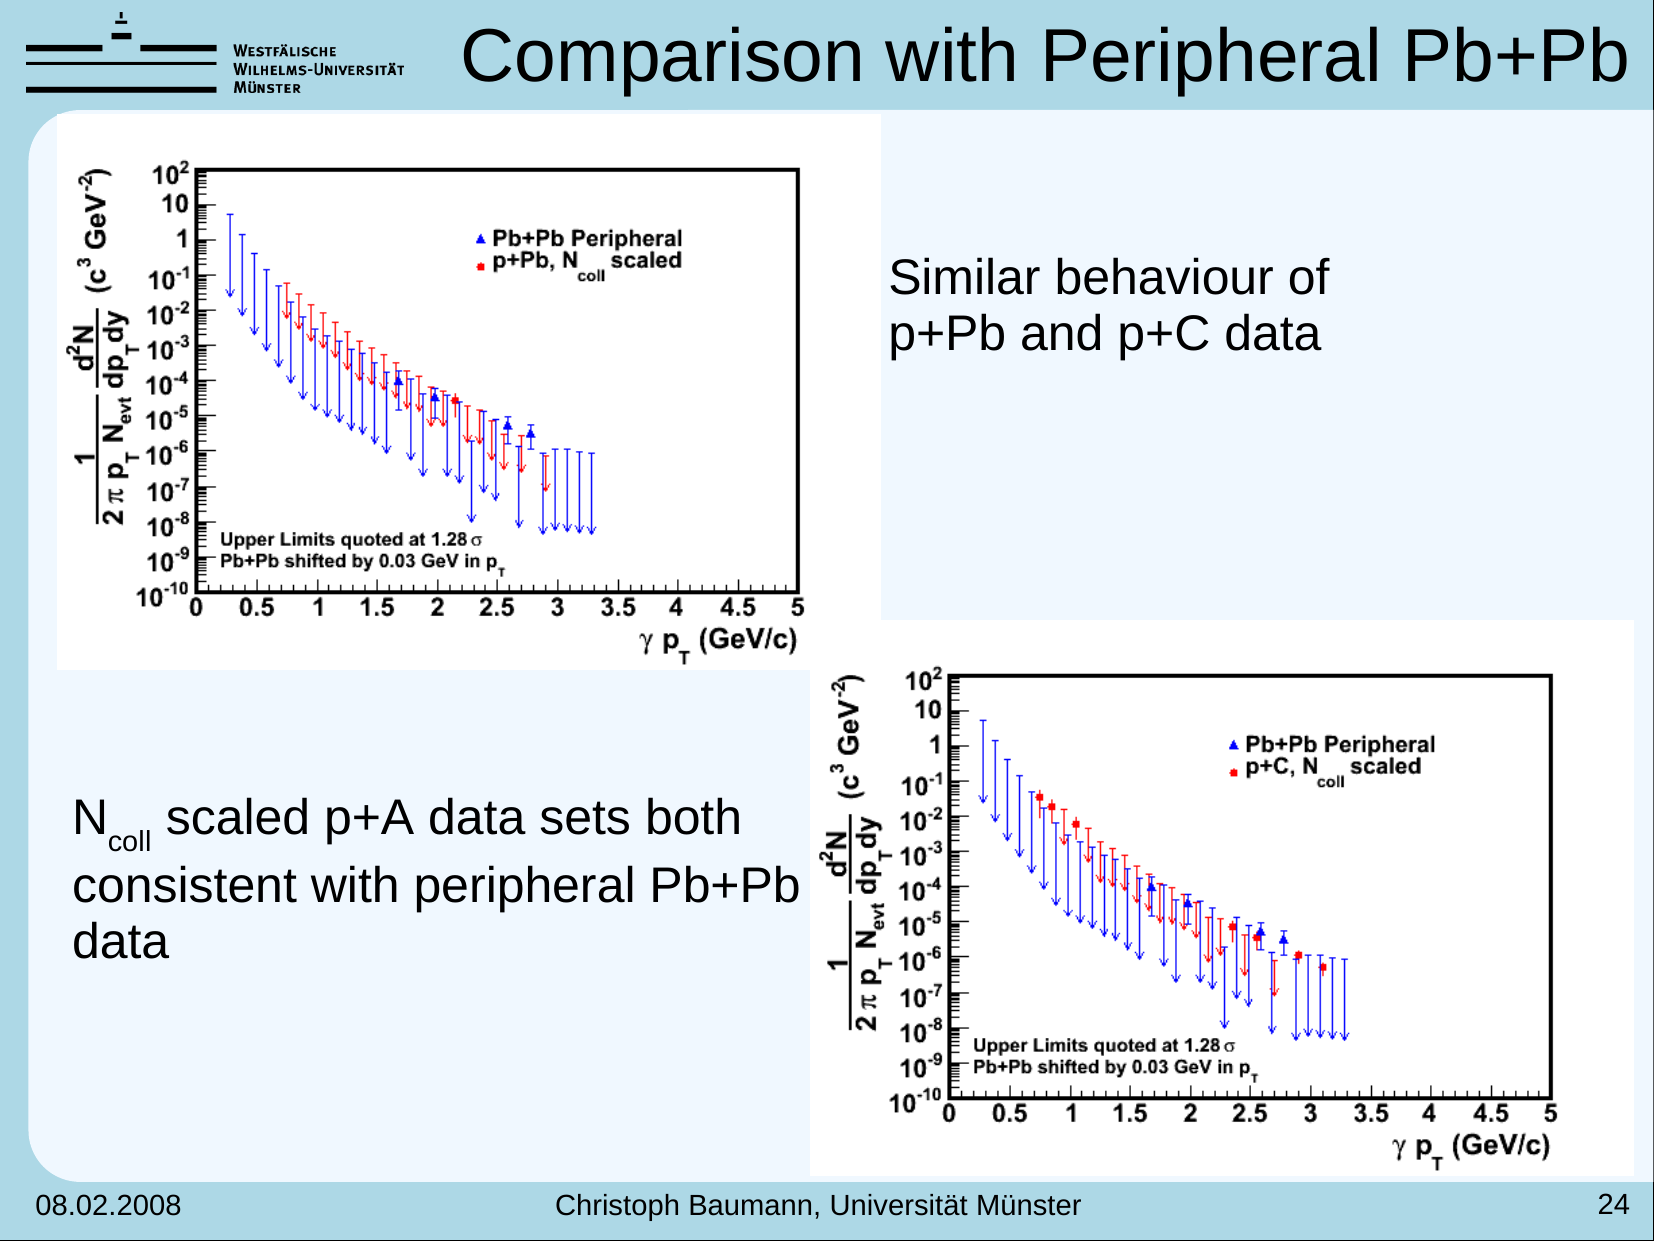

# Comparison with Peripheral Pb+Pb
Similar behaviour of
p+Pb and p+C data
Ncoll scaled p+A data sets both consistent with peripheral Pb+Pb data
24
08.02.2008
Christoph Baumann, Universität Münster